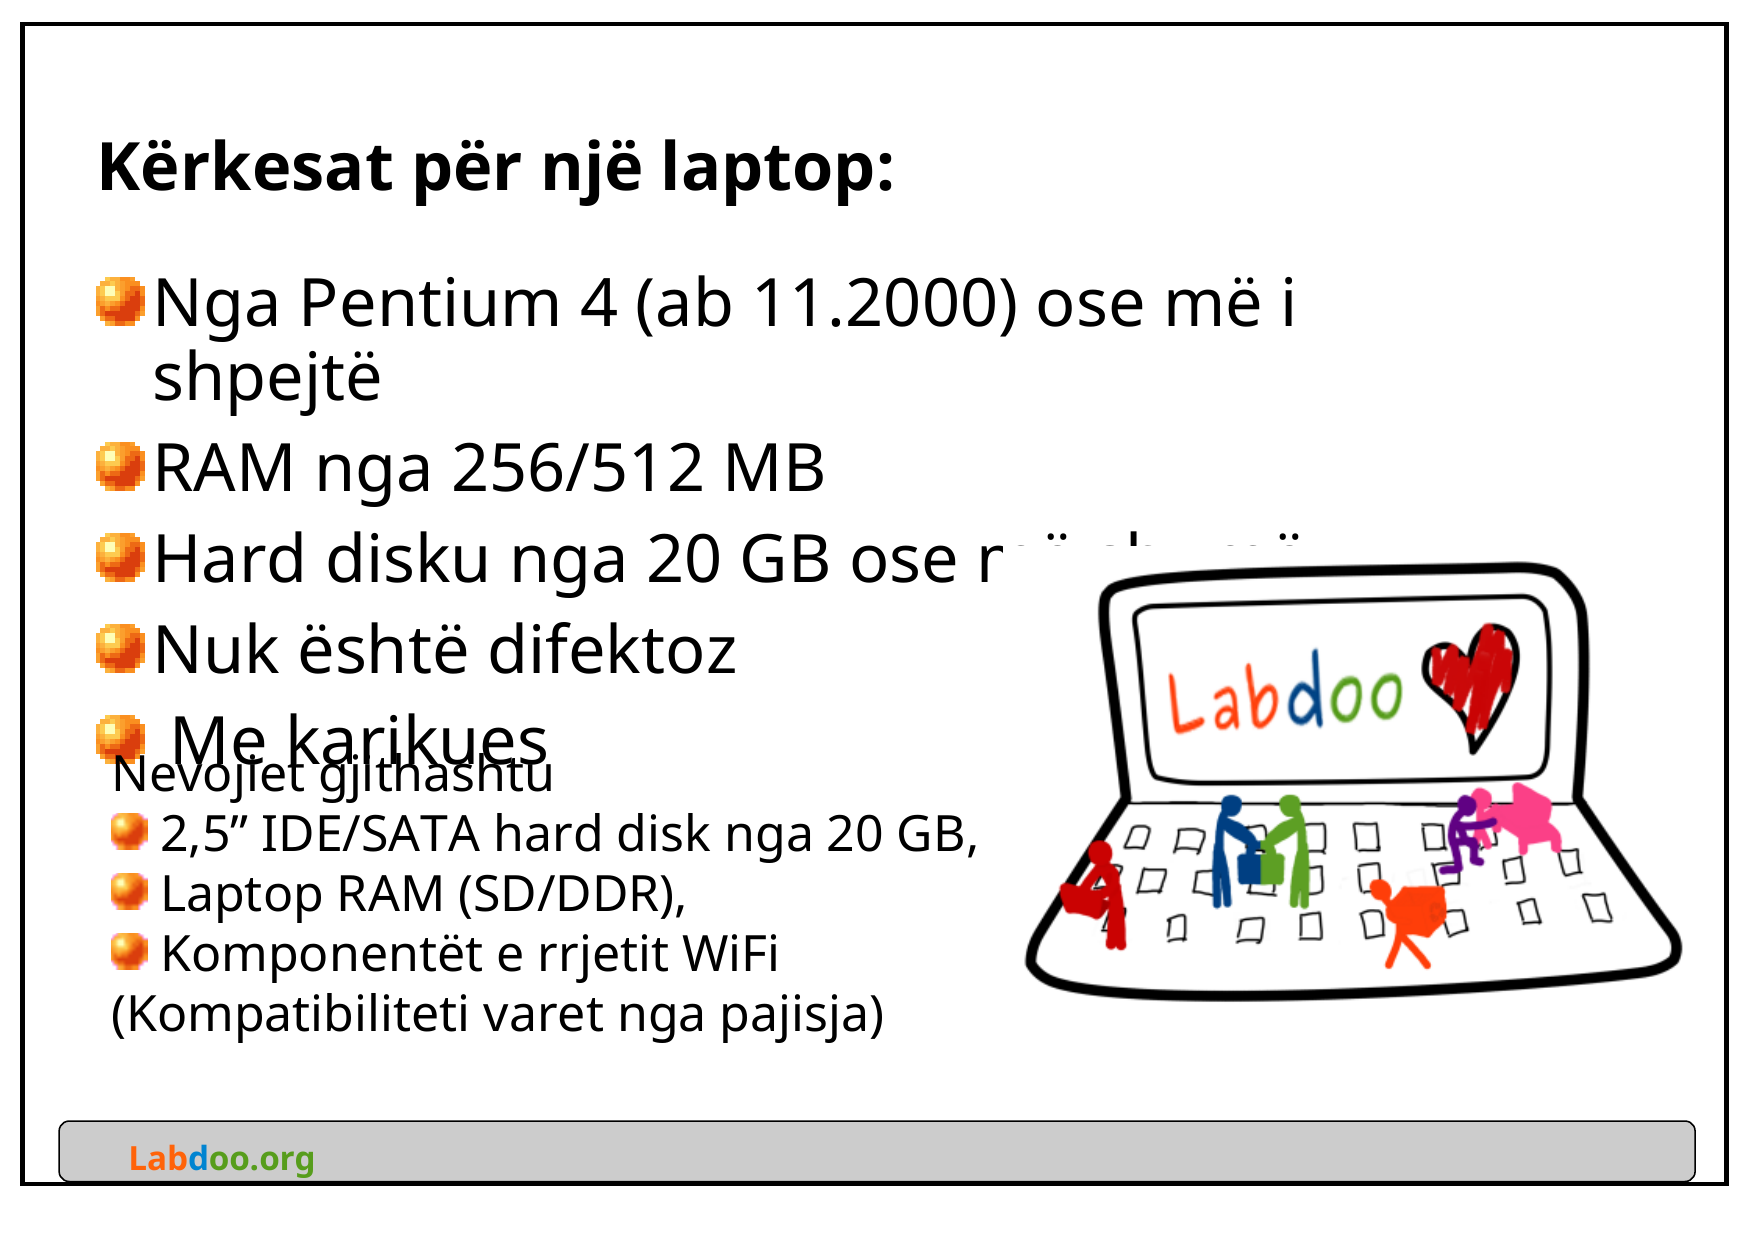

Kërkesat për një laptop:
Nga Pentium 4 (ab 11.2000) ose më i shpejtë
RAM nga 256/512 MB
Hard disku nga 20 GB ose më shumë
Nuk është difektoz
 Me karikues
Nevojiet gjithashtu
 2,5” IDE/SATA hard disk nga 20 GB,
 Laptop RAM (SD/DDR),
 Komponentët e rrjetit WiFi
(Kompatibiliteti varet nga pajisja)
Labdoo.org